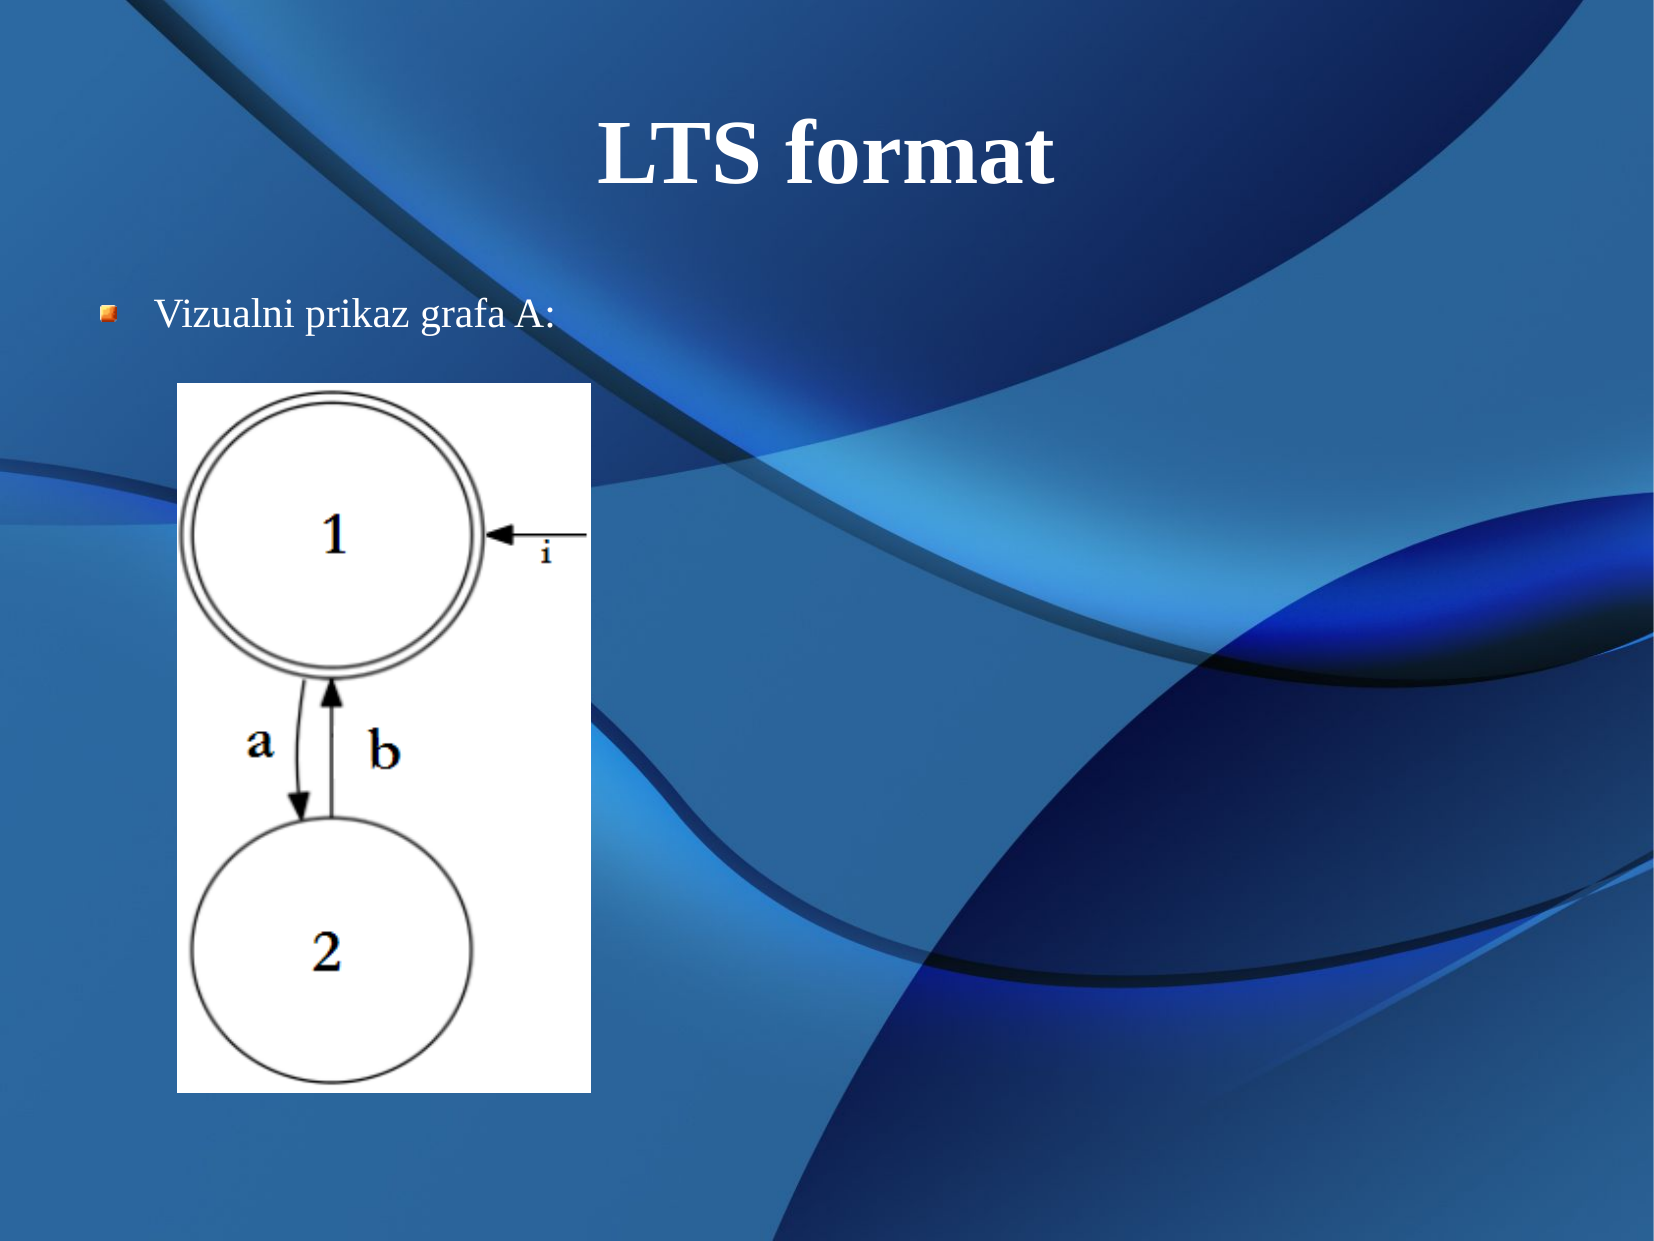

# LTS format
Vizualni prikaz grafa A: